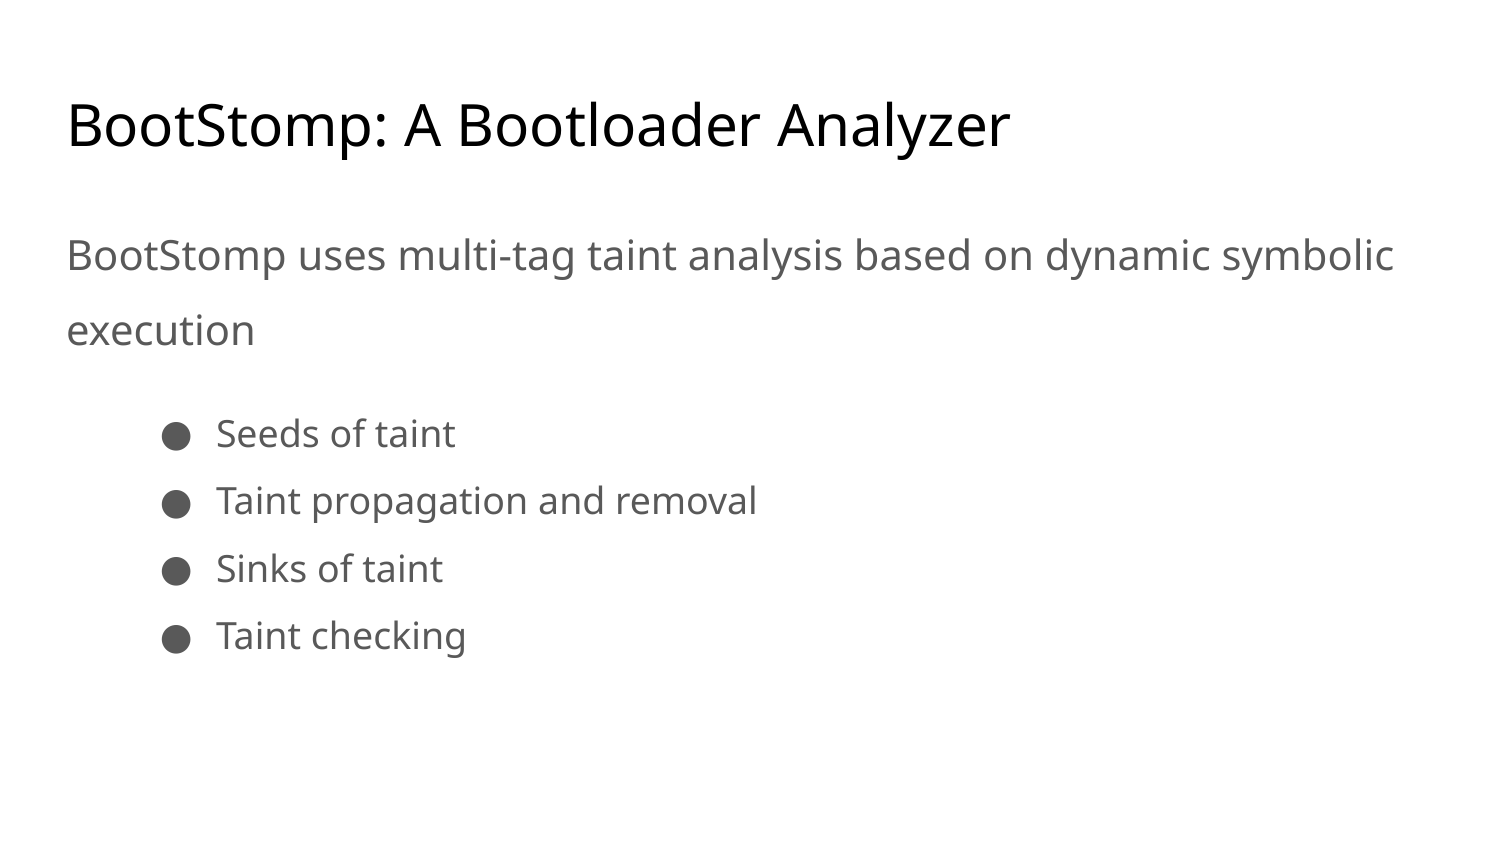

# BootStomp: A Bootloader Analyzer
BootStomp uses multi-tag taint analysis based on dynamic symbolic execution
Seeds of taint
Taint propagation and removal
Sinks of taint
Taint checking